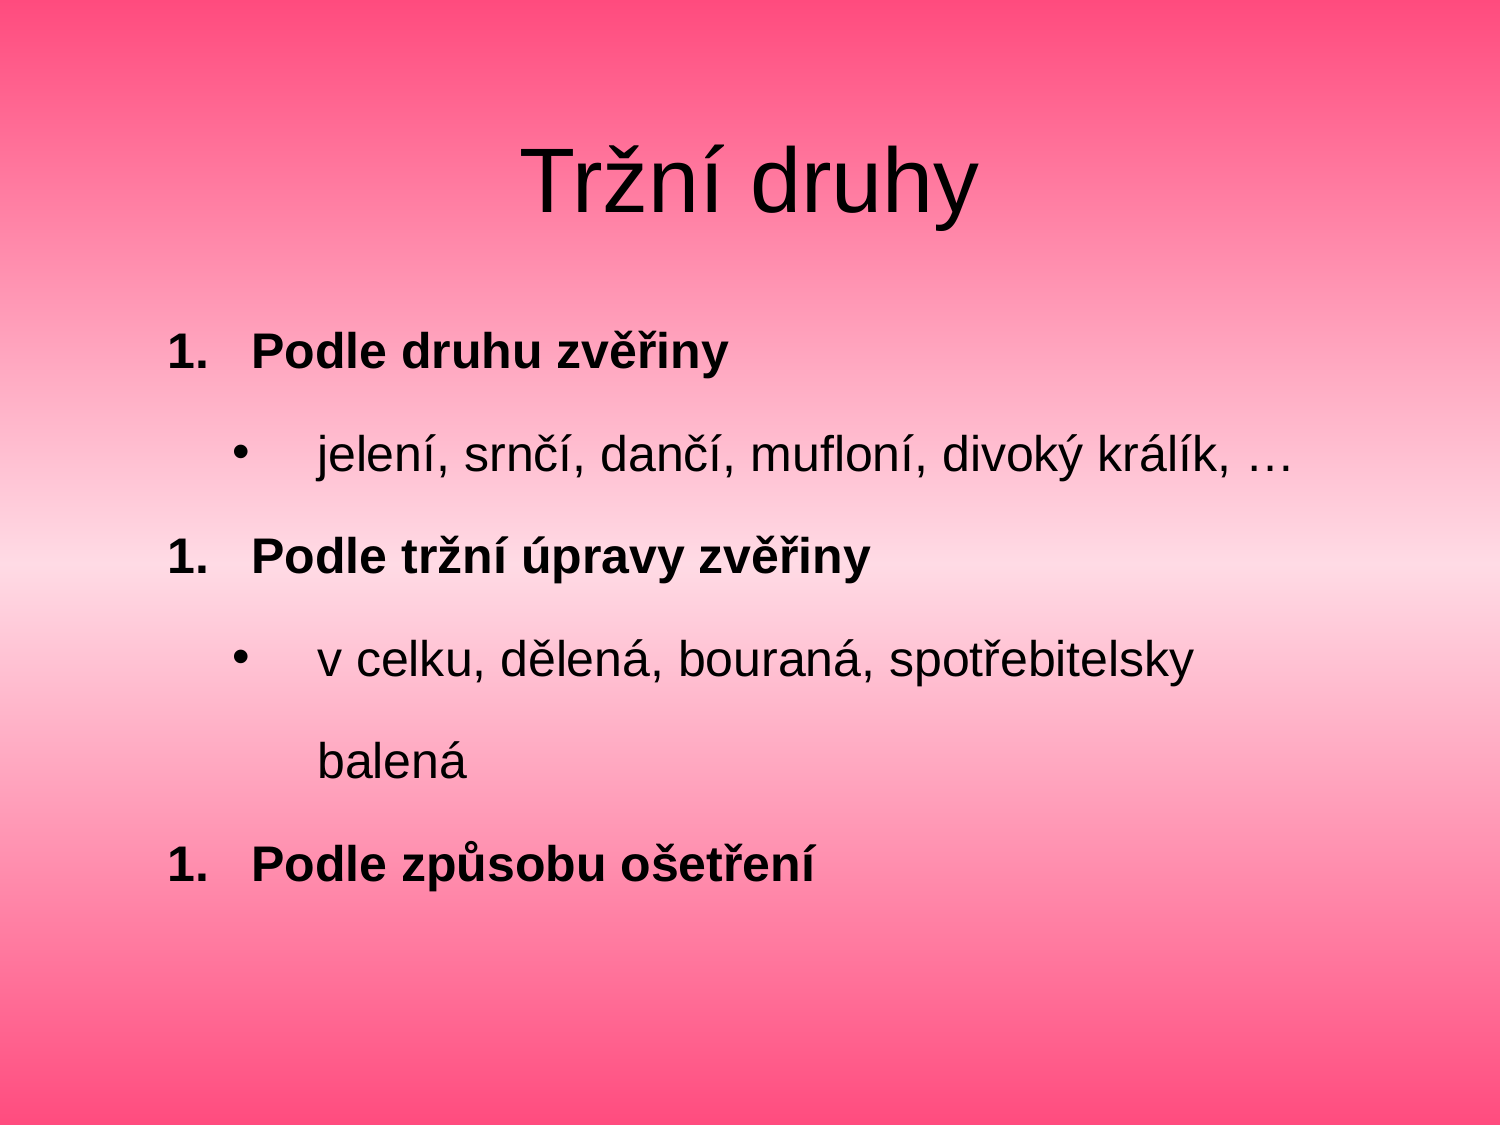

# Tržní druhy
Podle druhu zvěřiny
jelení, srnčí, dančí, mufloní, divoký králík, …
Podle tržní úpravy zvěřiny
v celku, dělená, bouraná, spotřebitelsky
	balená
Podle způsobu ošetření
vychlazená, zmrazená